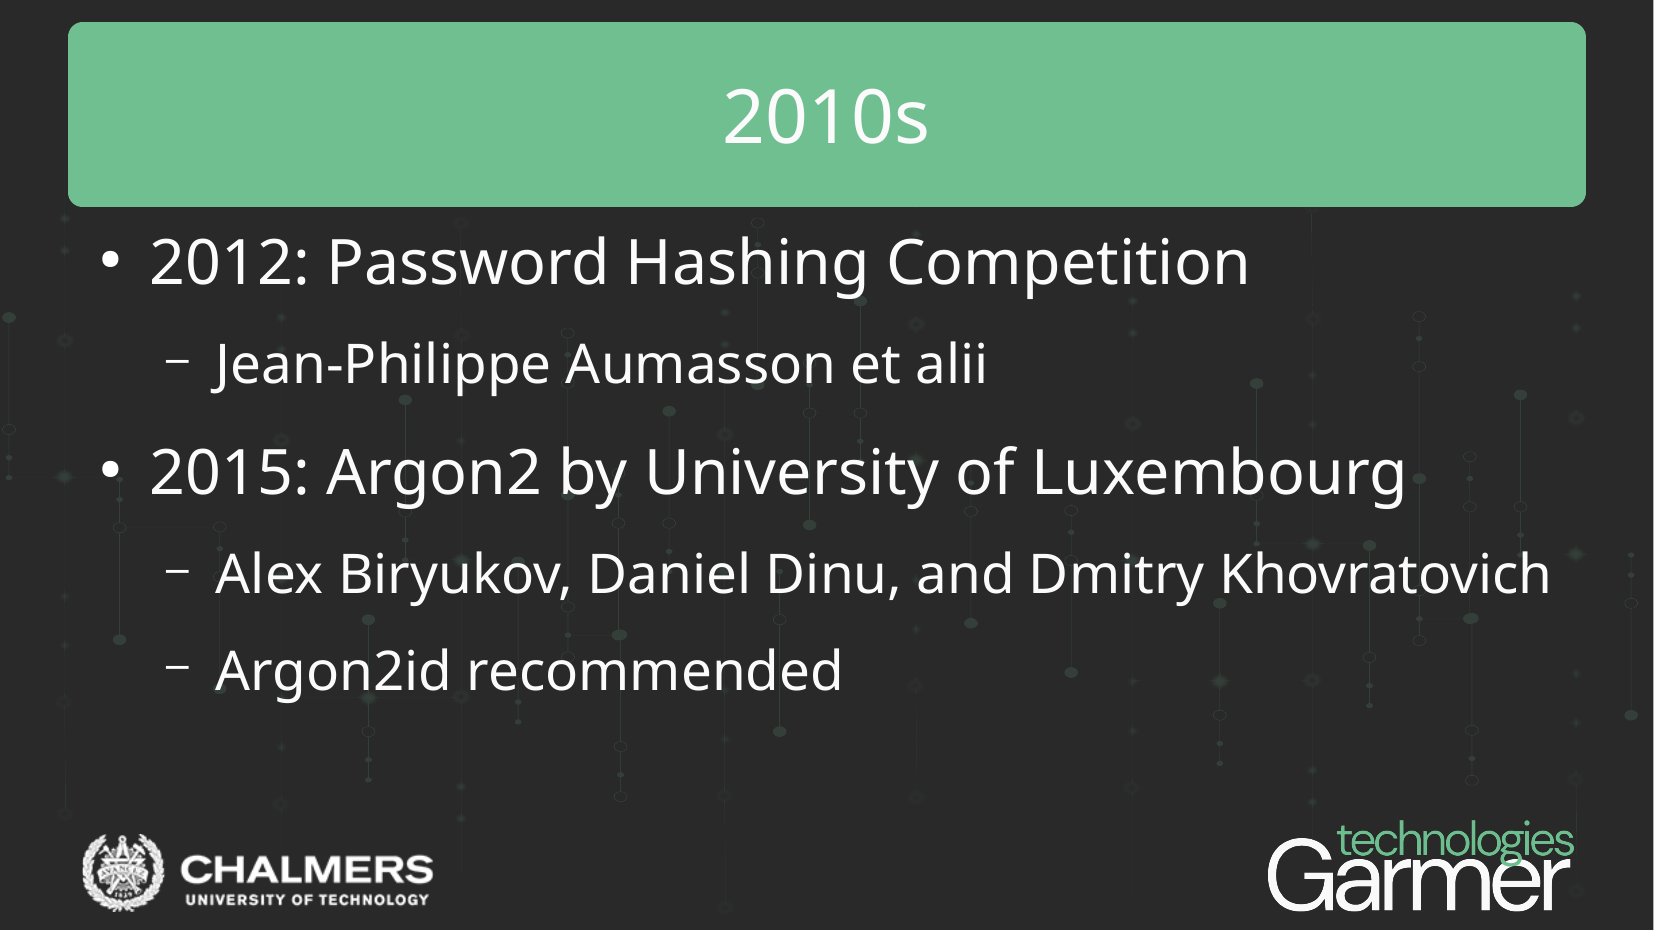

# 2010s
2012: Password Hashing Competition
Jean-Philippe Aumasson et alii
2015: Argon2 by University of Luxembourg
Alex Biryukov, Daniel Dinu, and Dmitry Khovratovich
Argon2id recommended